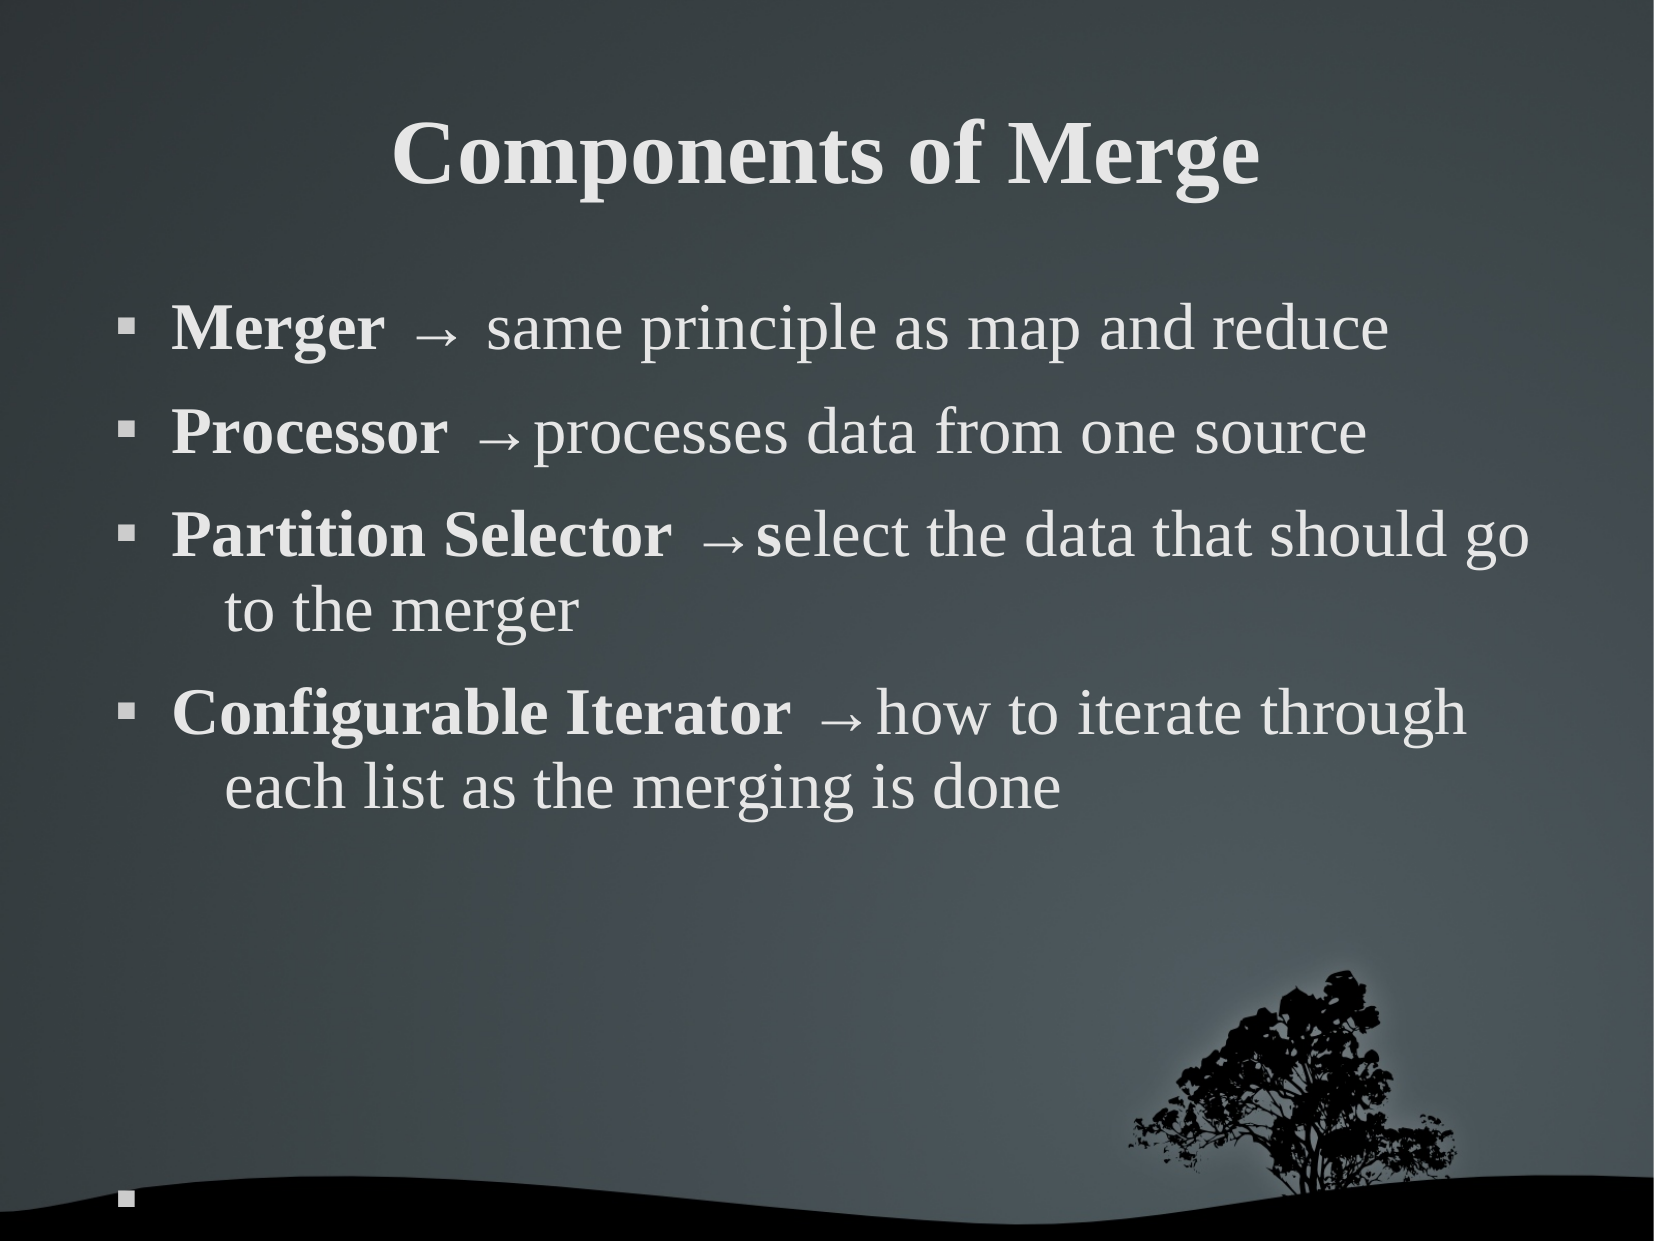

# Components of Merge
Merger → same principle as map and reduce
Processor →processes data from one source
Partition Selector →select the data that should go to the merger
Configurable Iterator →how to iterate through each list as the merging is done